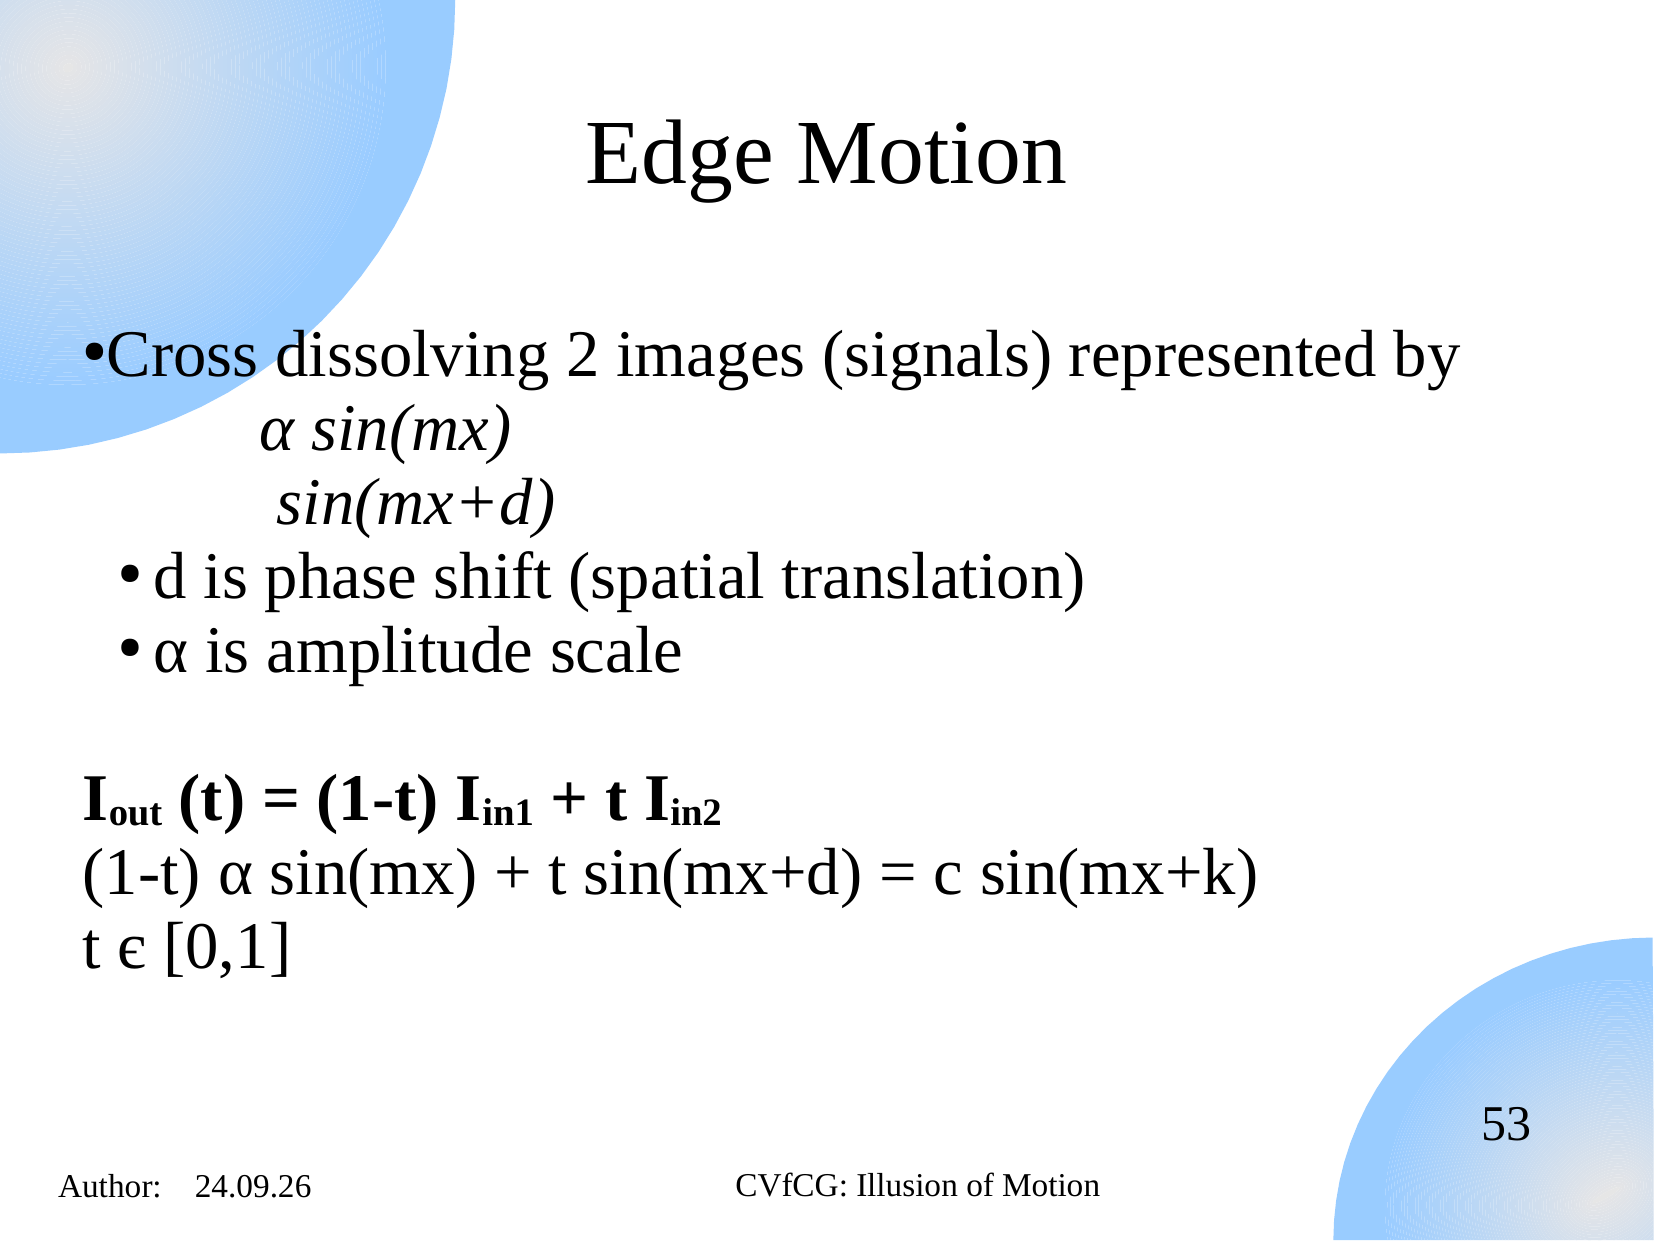

# Edge Motion
Cross dissolving 2 images (signals) represented by
α sin(mx)
 sin(mx+d)
d is phase shift (spatial translation)
α is amplitude scale
Iout (t) = (1-t) Iin1 + t Iin2
(1-t) α sin(mx) + t sin(mx+d) = c sin(mx+k)
t є [0,1]
CVfCG: Illusion of Motion